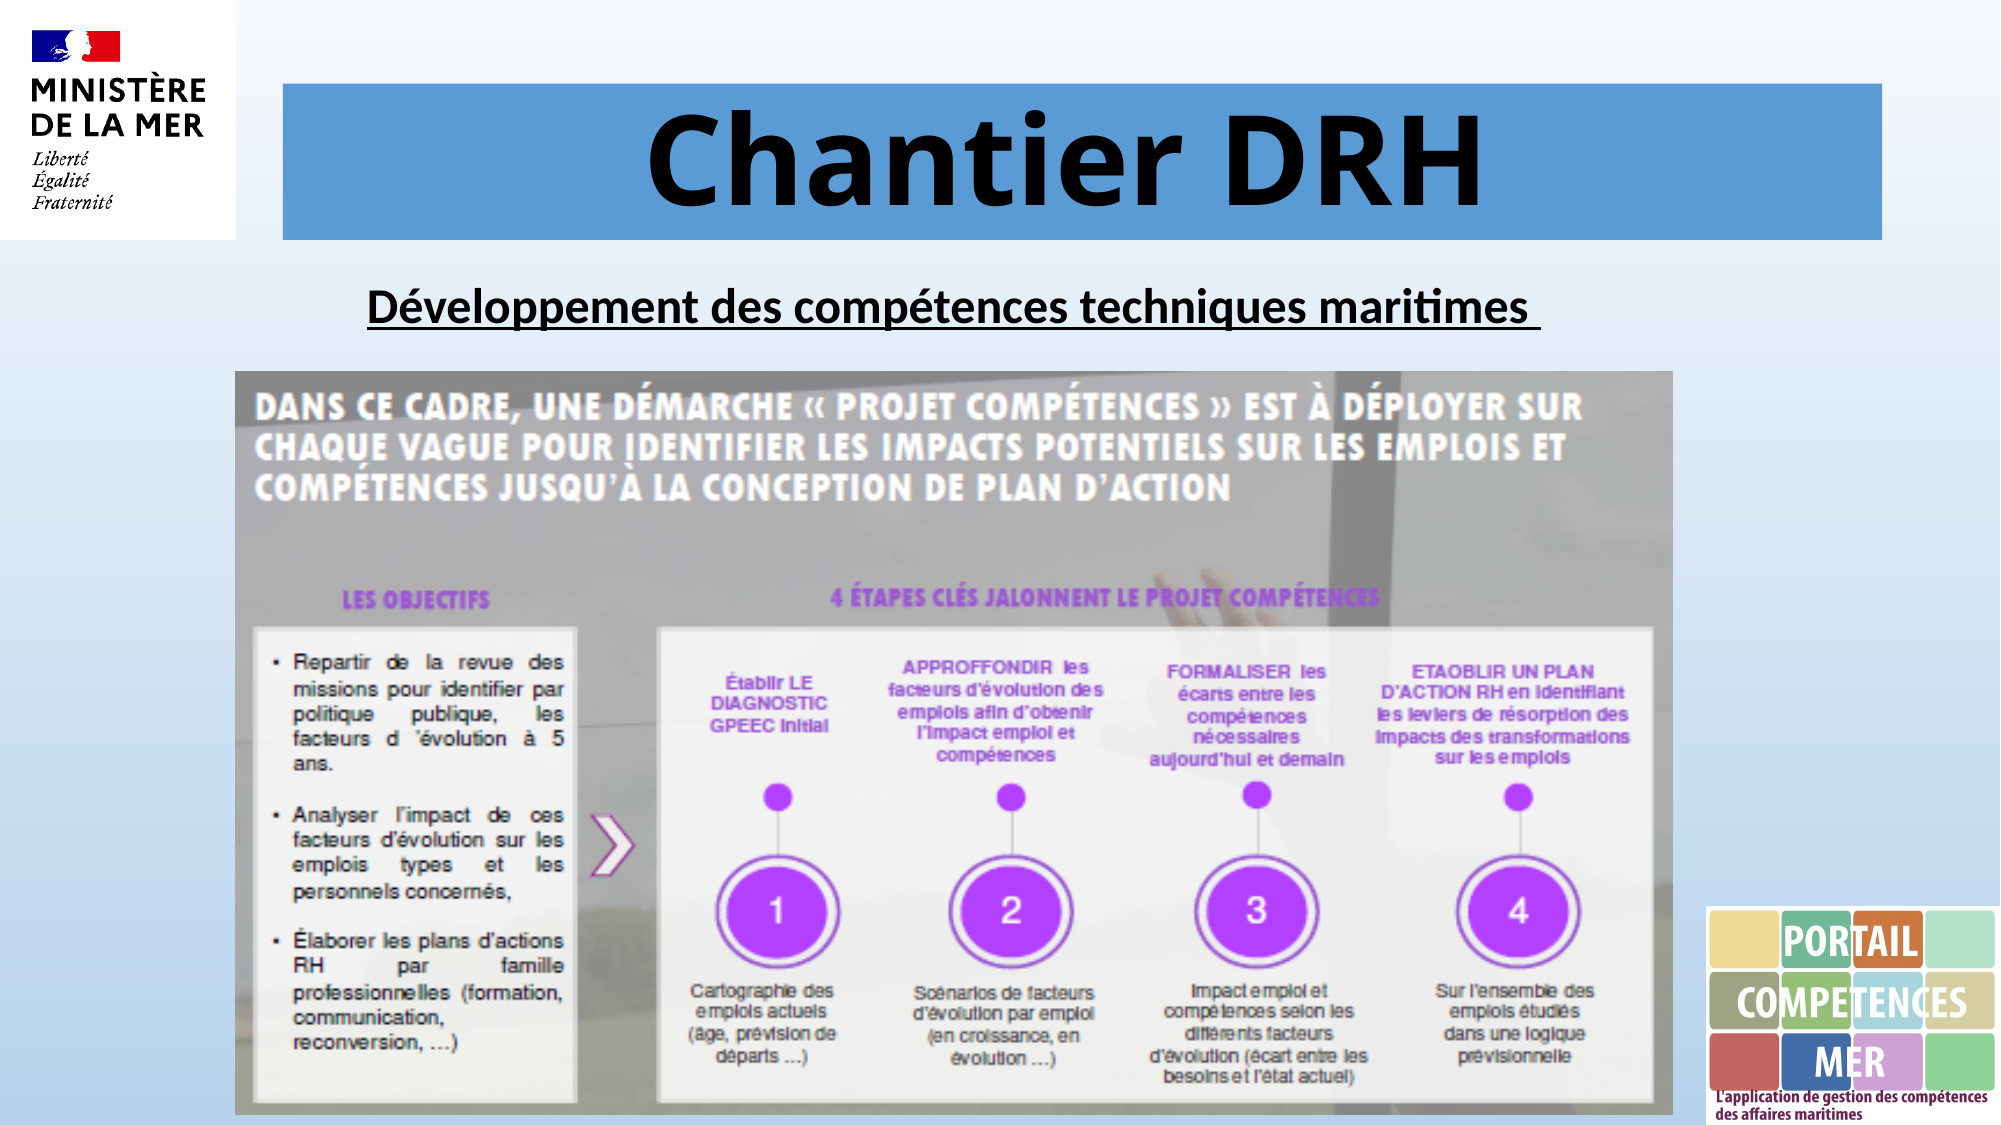

# Chantier DRH
Développement des compétences techniques maritimes